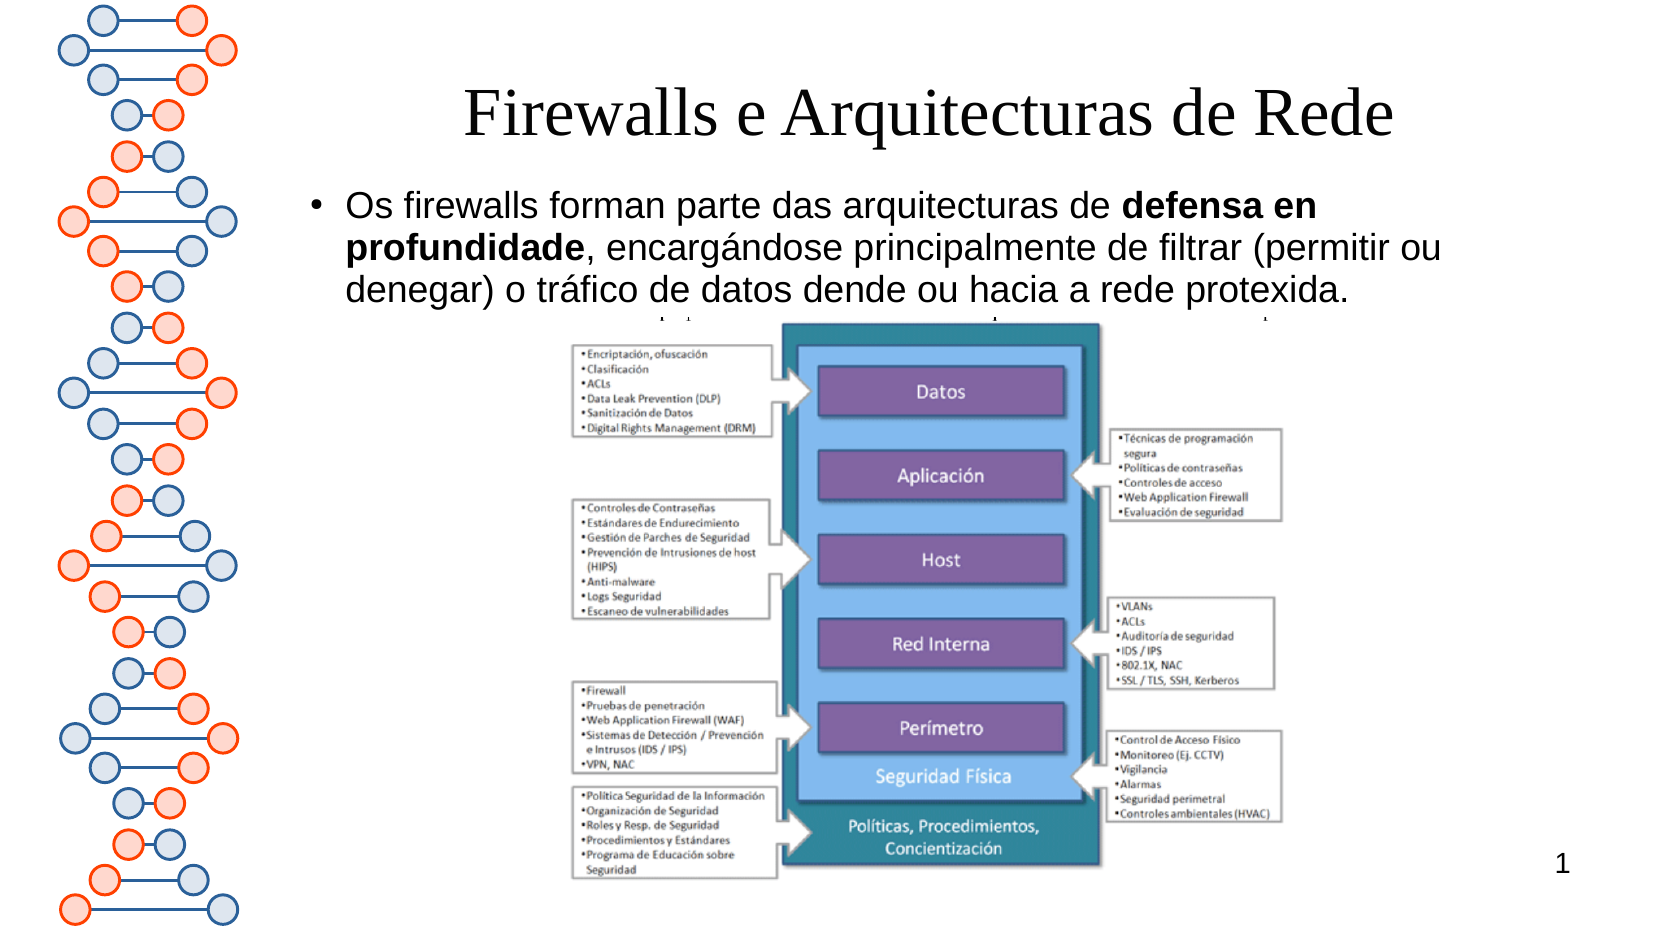

# Firewalls e Arquitecturas de Rede
Os firewalls forman parte das arquitecturas de defensa en profundidade, encargándose principalmente de filtrar (permitir ou denegar) o tráfico de datos dende ou hacia a rede protexida.
1